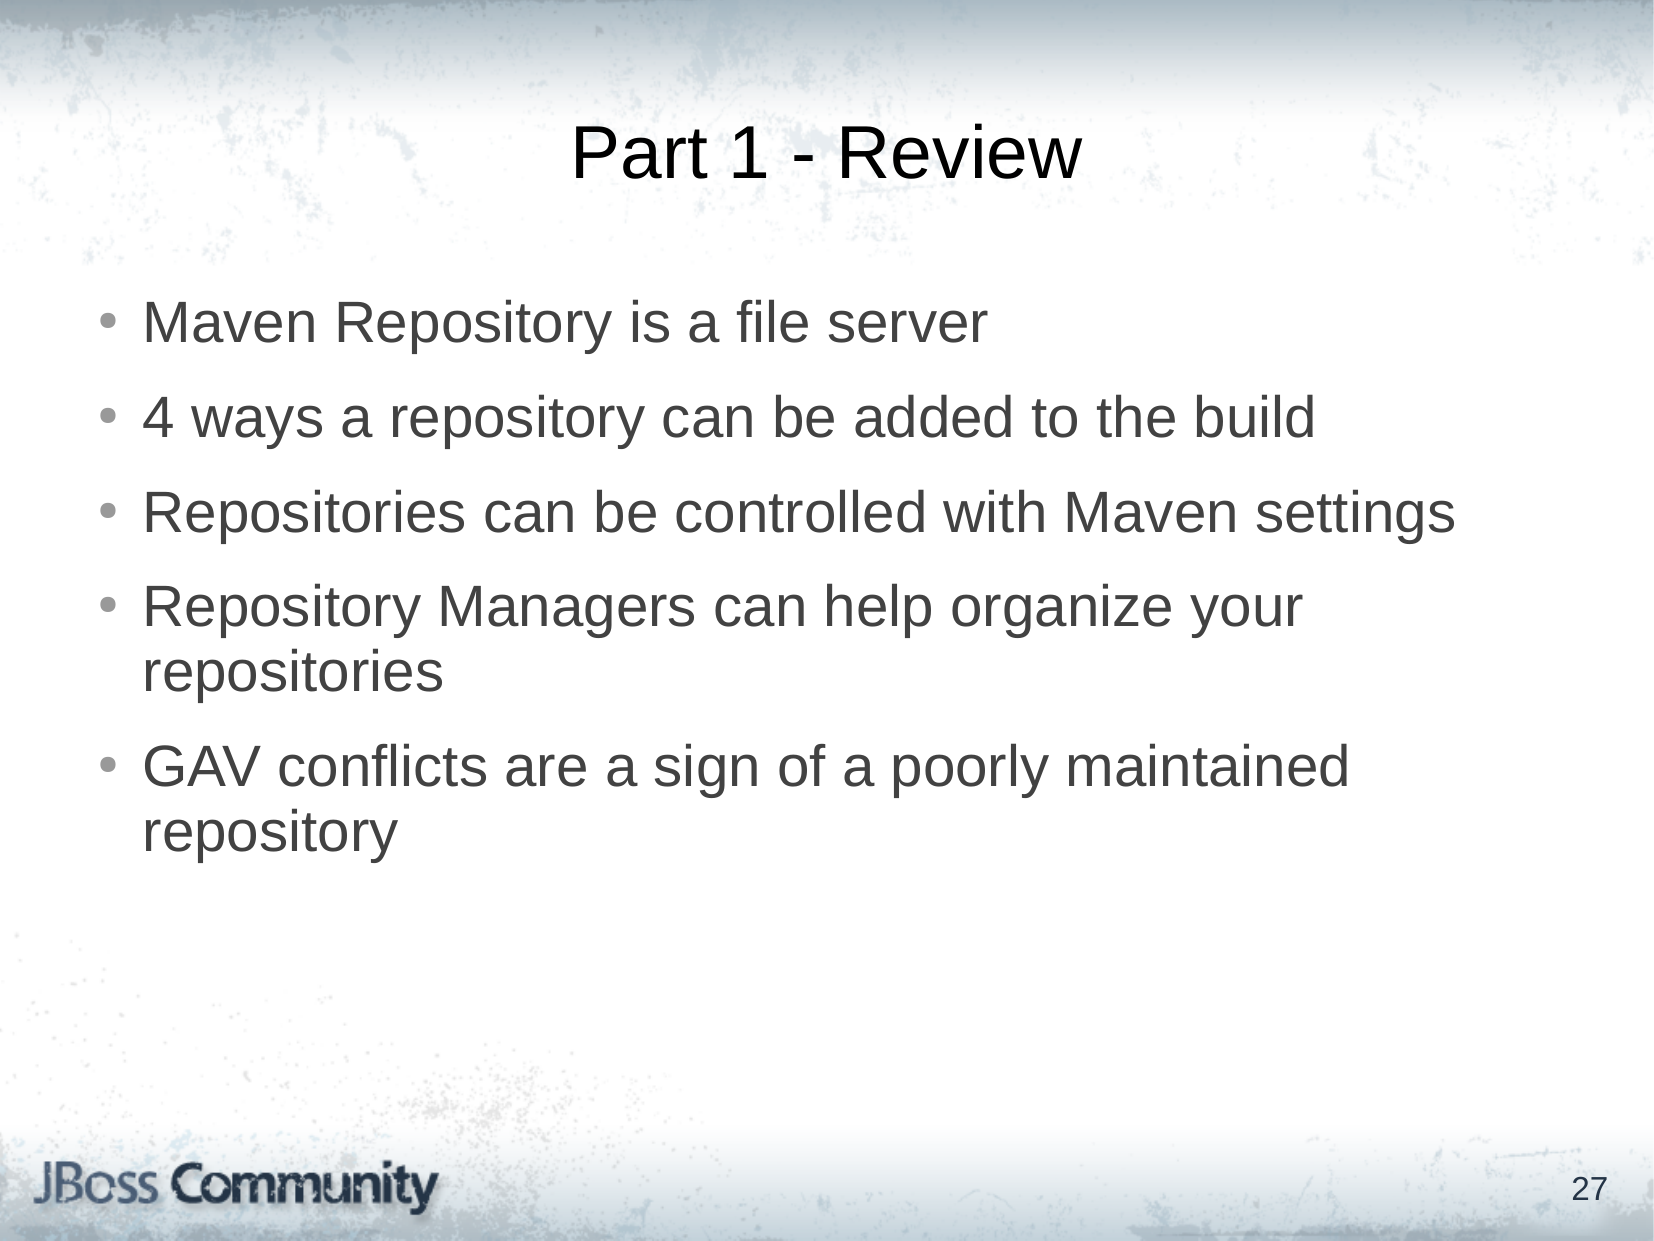

# Part 1 - Review
Maven Repository is a file server
4 ways a repository can be added to the build
Repositories can be controlled with Maven settings
Repository Managers can help organize your repositories
GAV conflicts are a sign of a poorly maintained repository